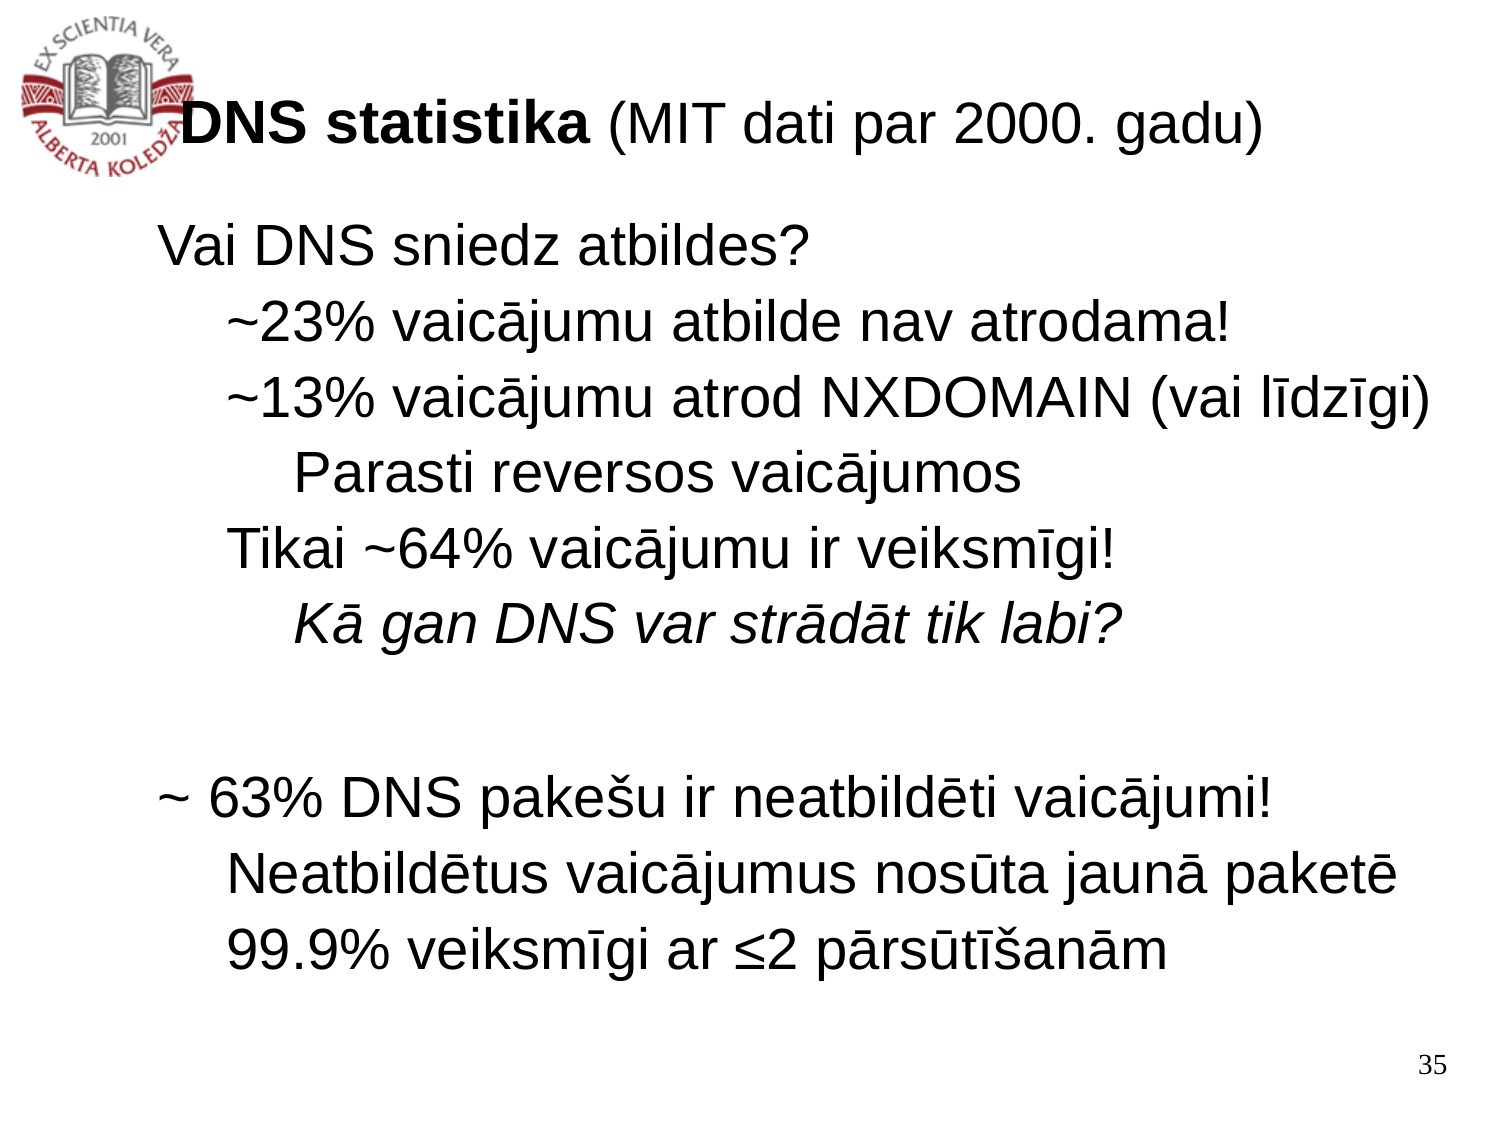

# DNS statistika (MIT dati par 2000. gadu)
Vai DNS sniedz atbildes?
~23% vaicājumu atbilde nav atrodama!
~13% vaicājumu atrod NXDOMAIN (vai līdzīgi)
Parasti reversos vaicājumos
Tikai ~64% vaicājumu ir veiksmīgi!
Kā gan DNS var strādāt tik labi?
~ 63% DNS pakešu ir neatbildēti vaicājumi!
Neatbildētus vaicājumus nosūta jaunā paketē
99.9% veiksmīgi ar ≤2 pārsūtīšanām